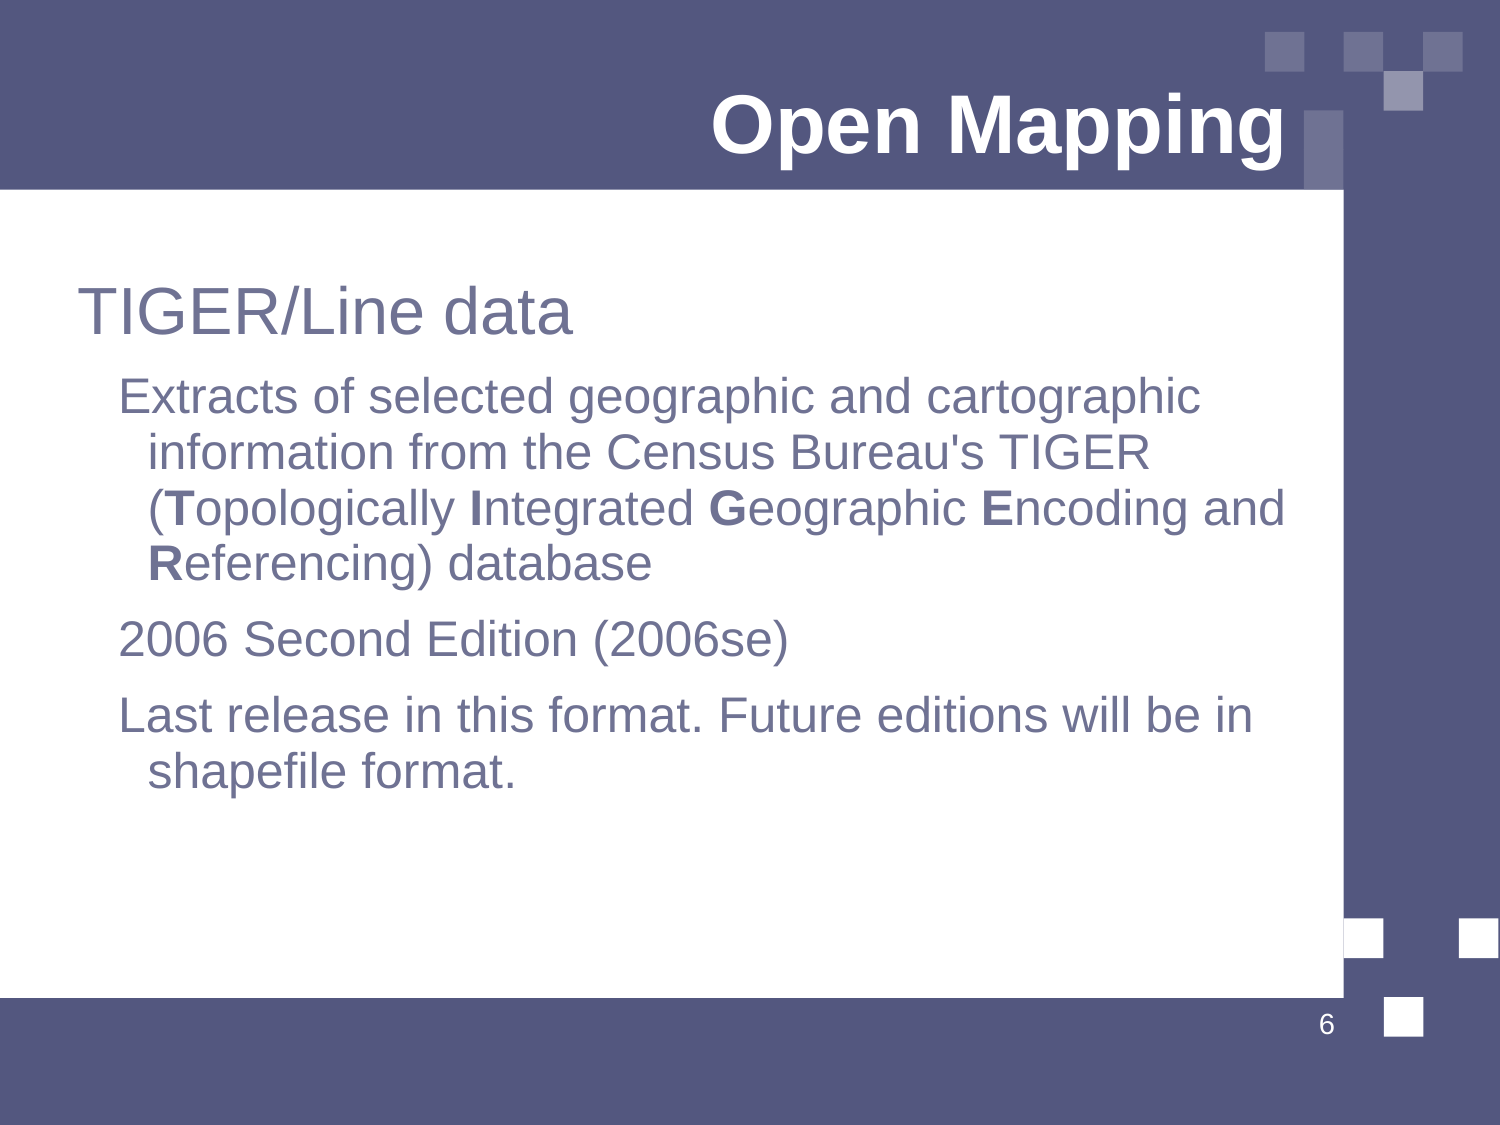

# Open Mapping
 TIGER/Line data
Extracts of selected geographic and cartographic information from the Census Bureau's TIGER (Topologically Integrated Geographic Encoding and Referencing) database
2006 Second Edition (2006se)
Last release in this format. Future editions will be in shapefile format.
6